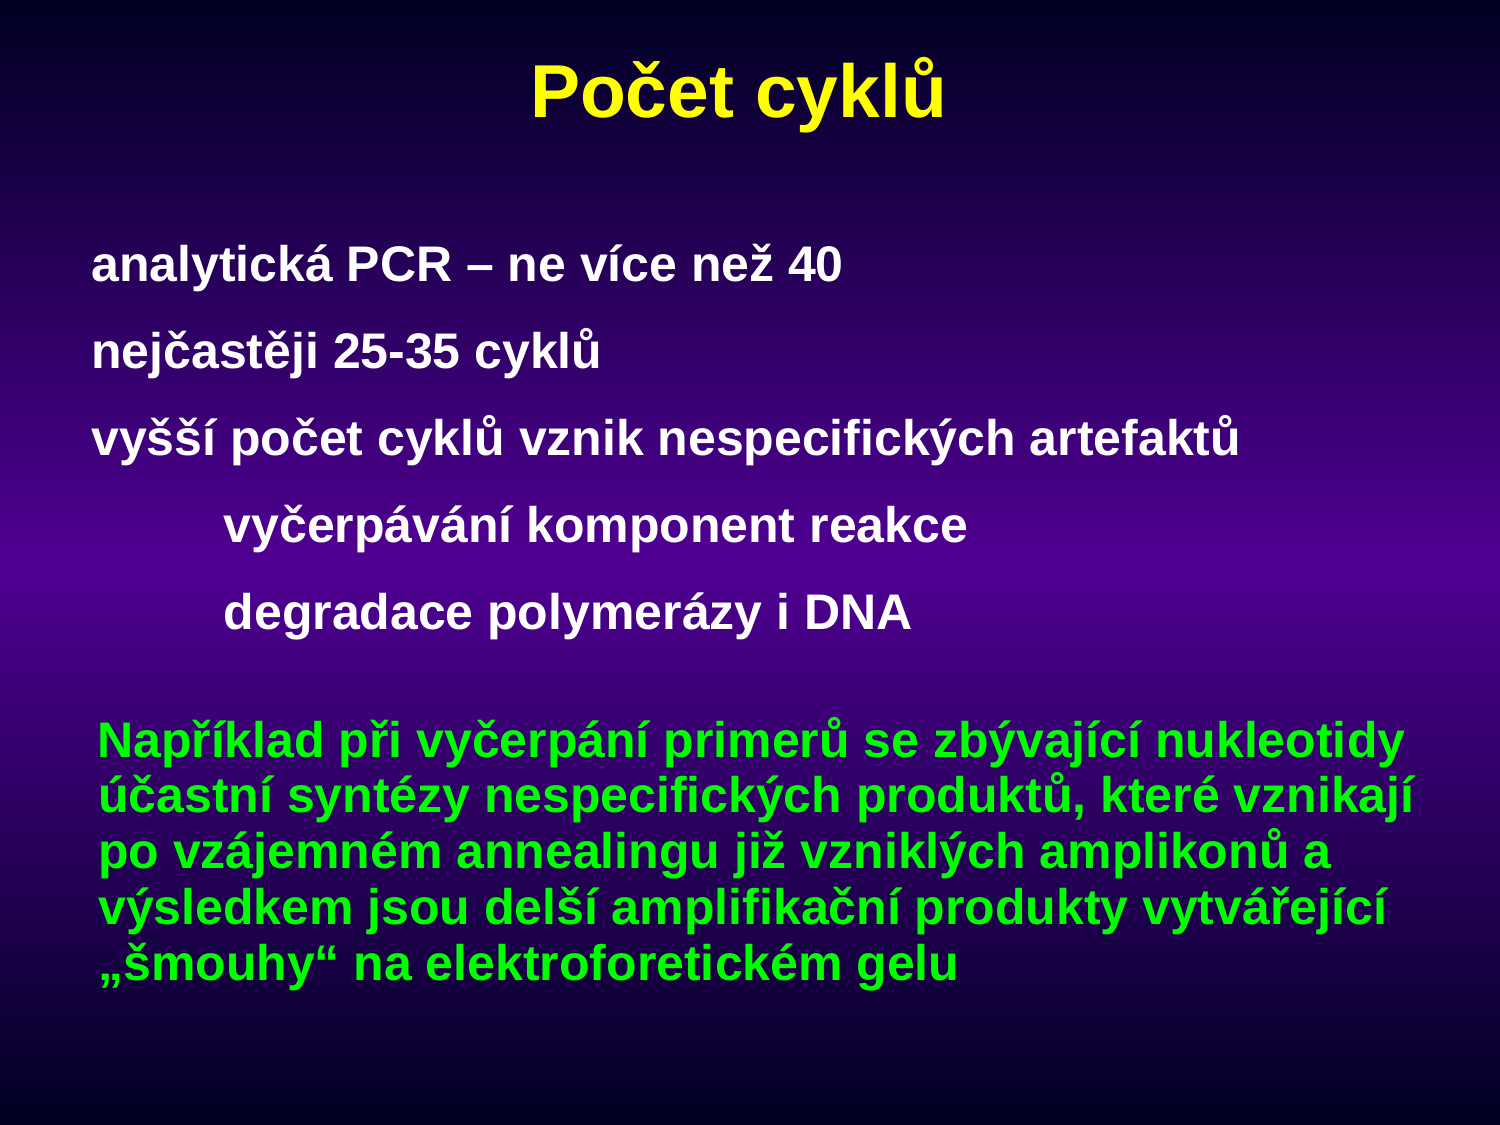

# Počet cyklů
analytická PCR – ne více než 40
nejčastěji 25-35 cyklů
vyšší počet cyklů vznik nespecifických artefaktů
 vyčerpávání komponent reakce
 degradace polymerázy i DNA
Například při vyčerpání primerů se zbývající nukleotidy účastní syntézy nespecifických produktů, které vznikají po vzájemném annealingu již vzniklých amplikonů a výsledkem jsou delší amplifikační produkty vytvářející „šmouhy“ na elektroforetickém gelu